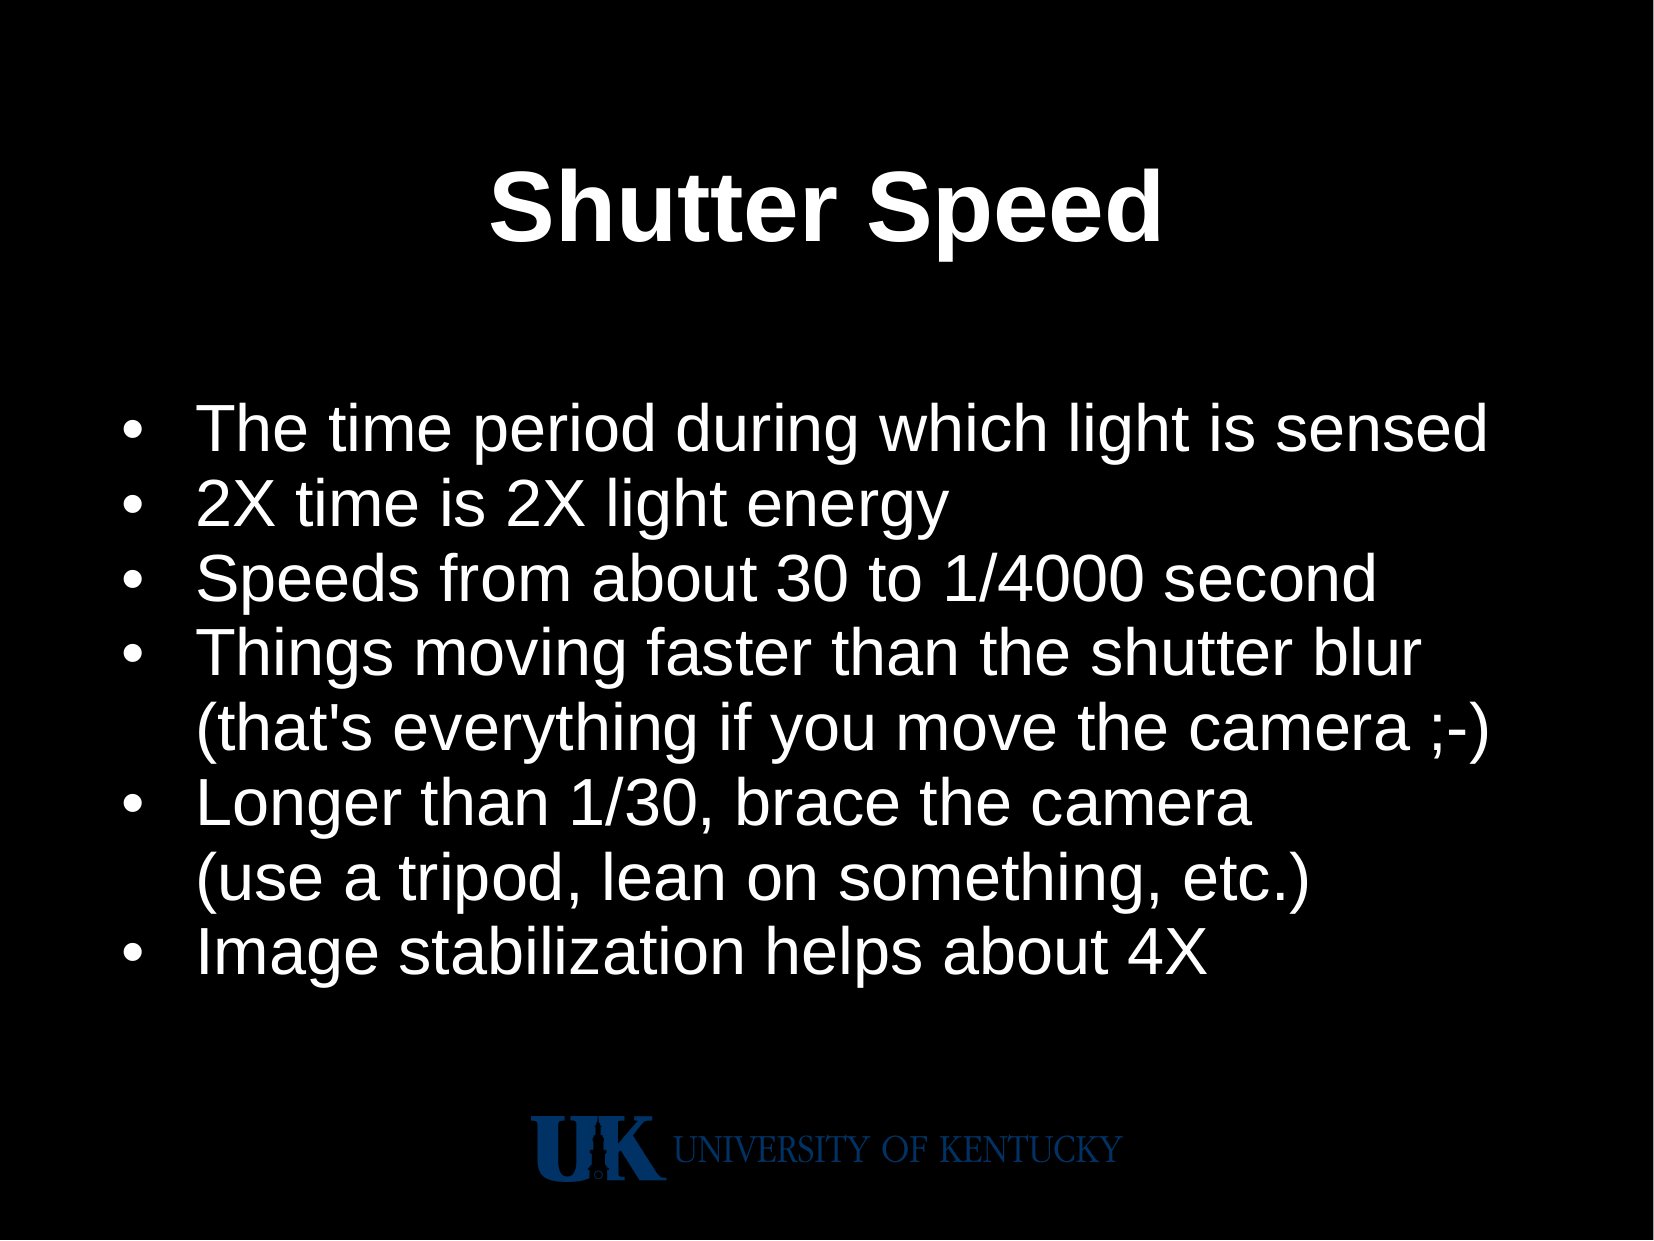

# Shutter Speed
•	The time period during which light is sensed
•	2X time is 2X light energy
•	Speeds from about 30 to 1/4000 second
•	Things moving faster than the shutter blur
	(that's everything if you move the camera ;-)
•	Longer than 1/30, brace the camera
	(use a tripod, lean on something, etc.)
•	Image stabilization helps about 4X